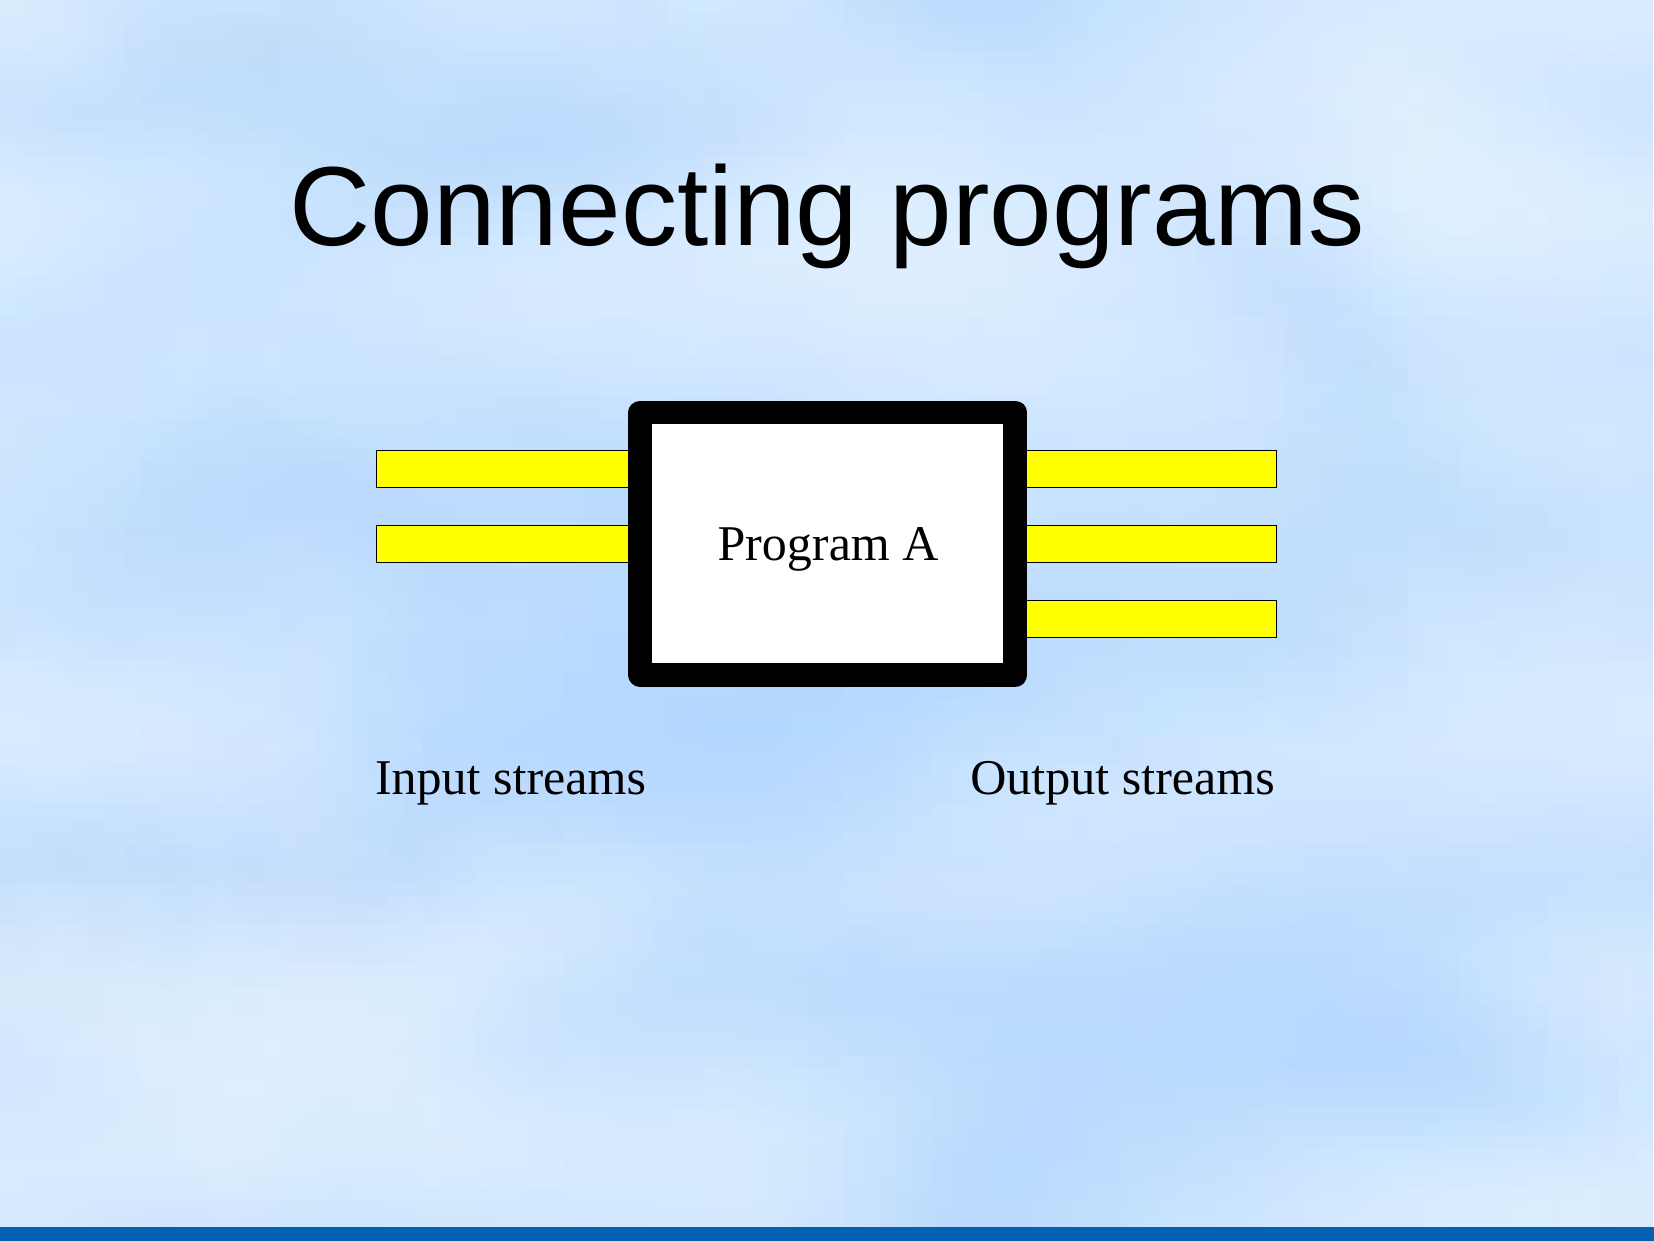

# Connecting programs
Program A
Input streams
Output streams